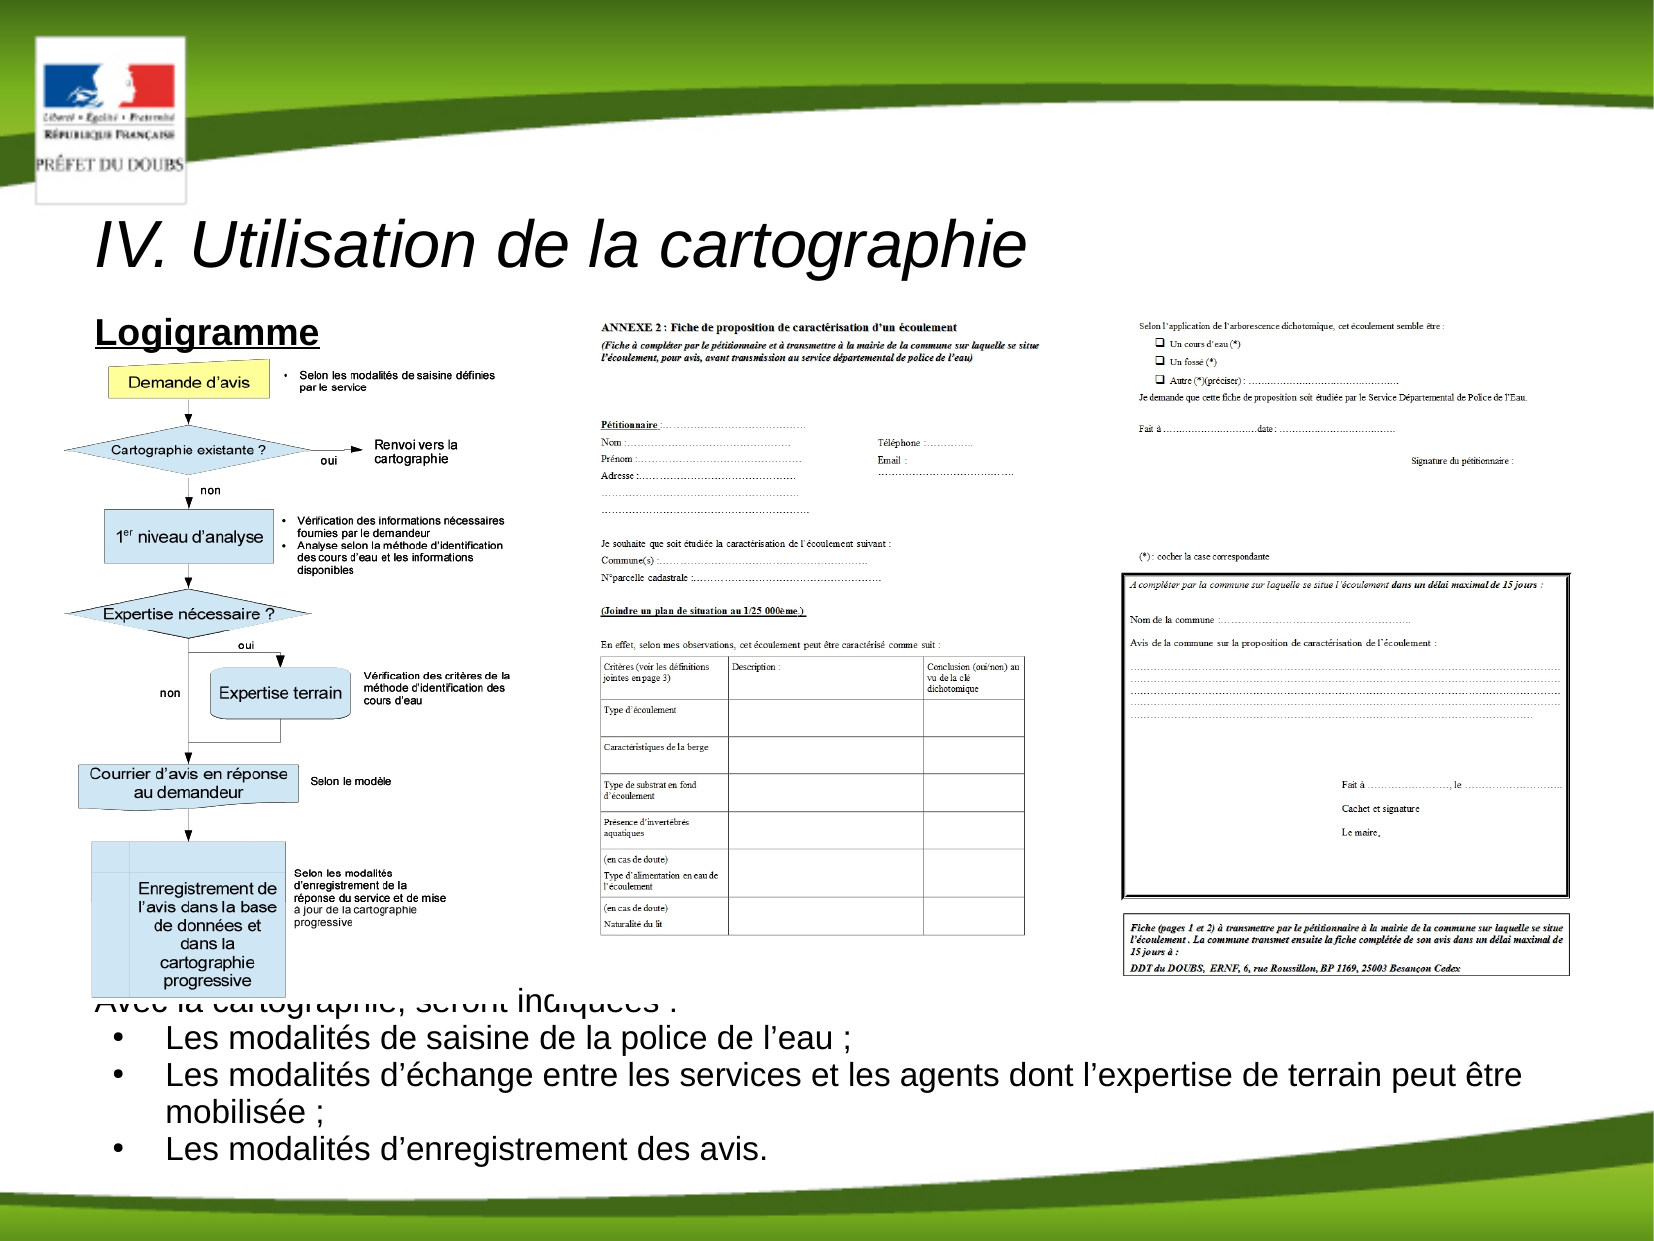

#
 Utilisation de la cartographie
Logigramme
Avec la cartographie, seront indiquées :
Les modalités de saisine de la police de l’eau ;
Les modalités d’échange entre les services et les agents dont l’expertise de terrain peut être mobilisée ;
Les modalités d’enregistrement des avis.